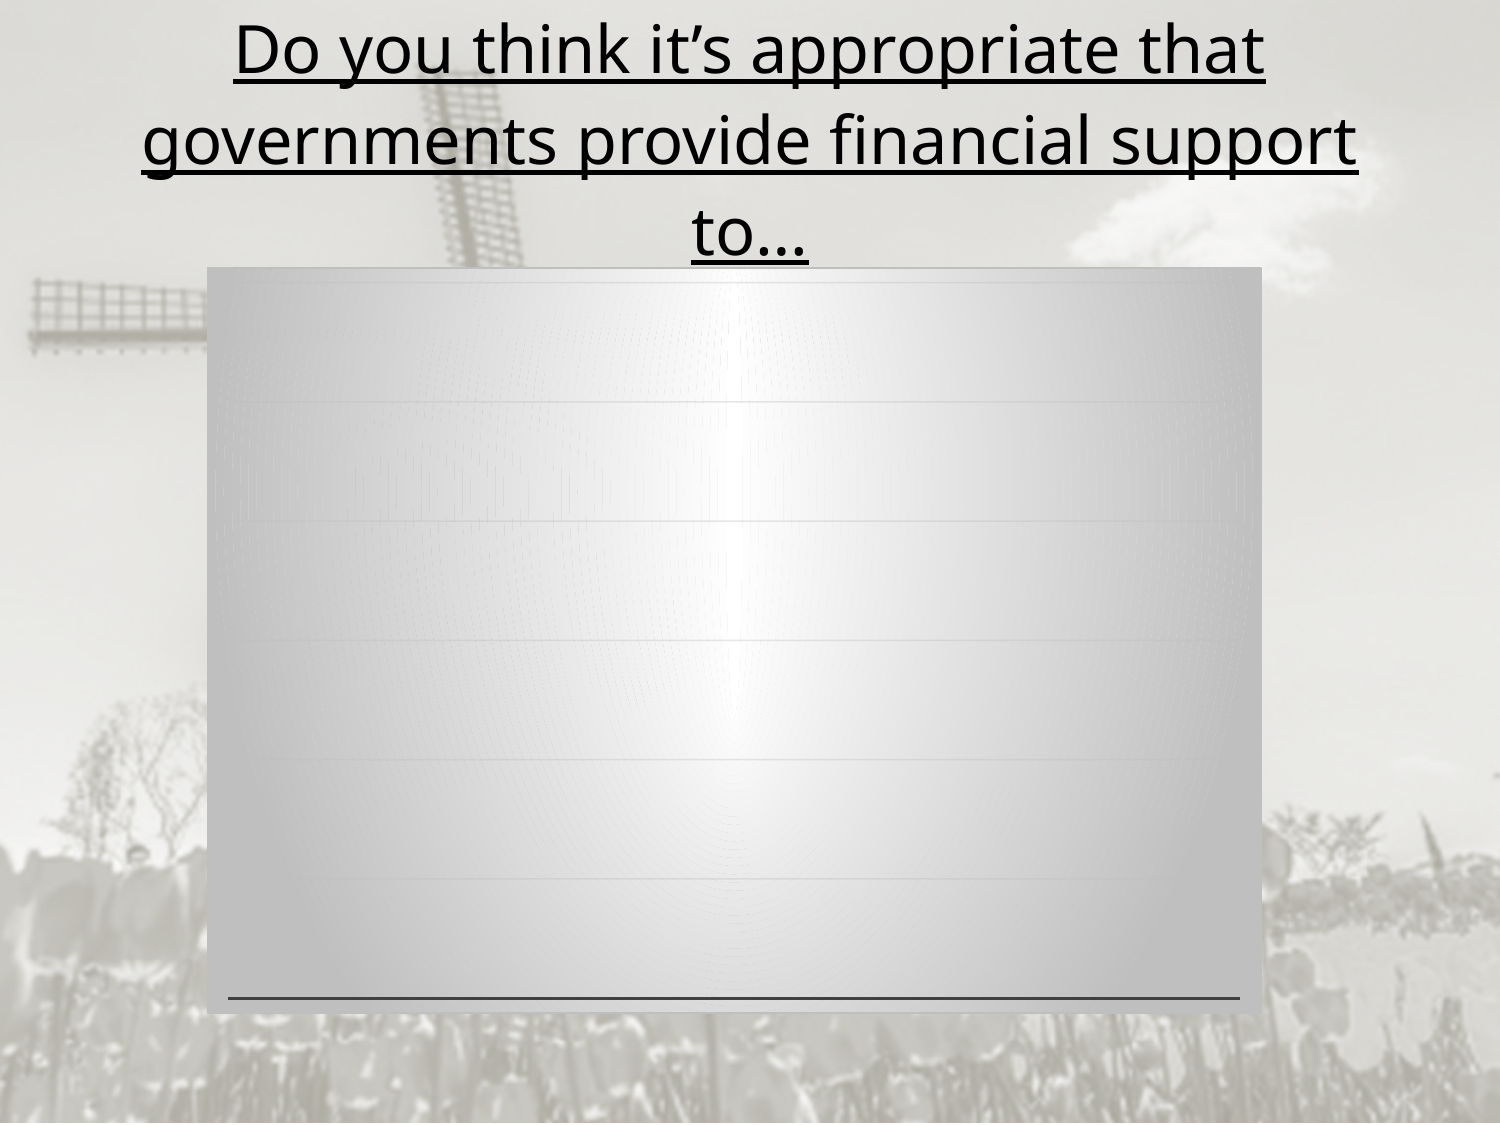

# Do you think it’s appropriate that governments provide financial support to…
### Chart
| Category | |
|---|---|